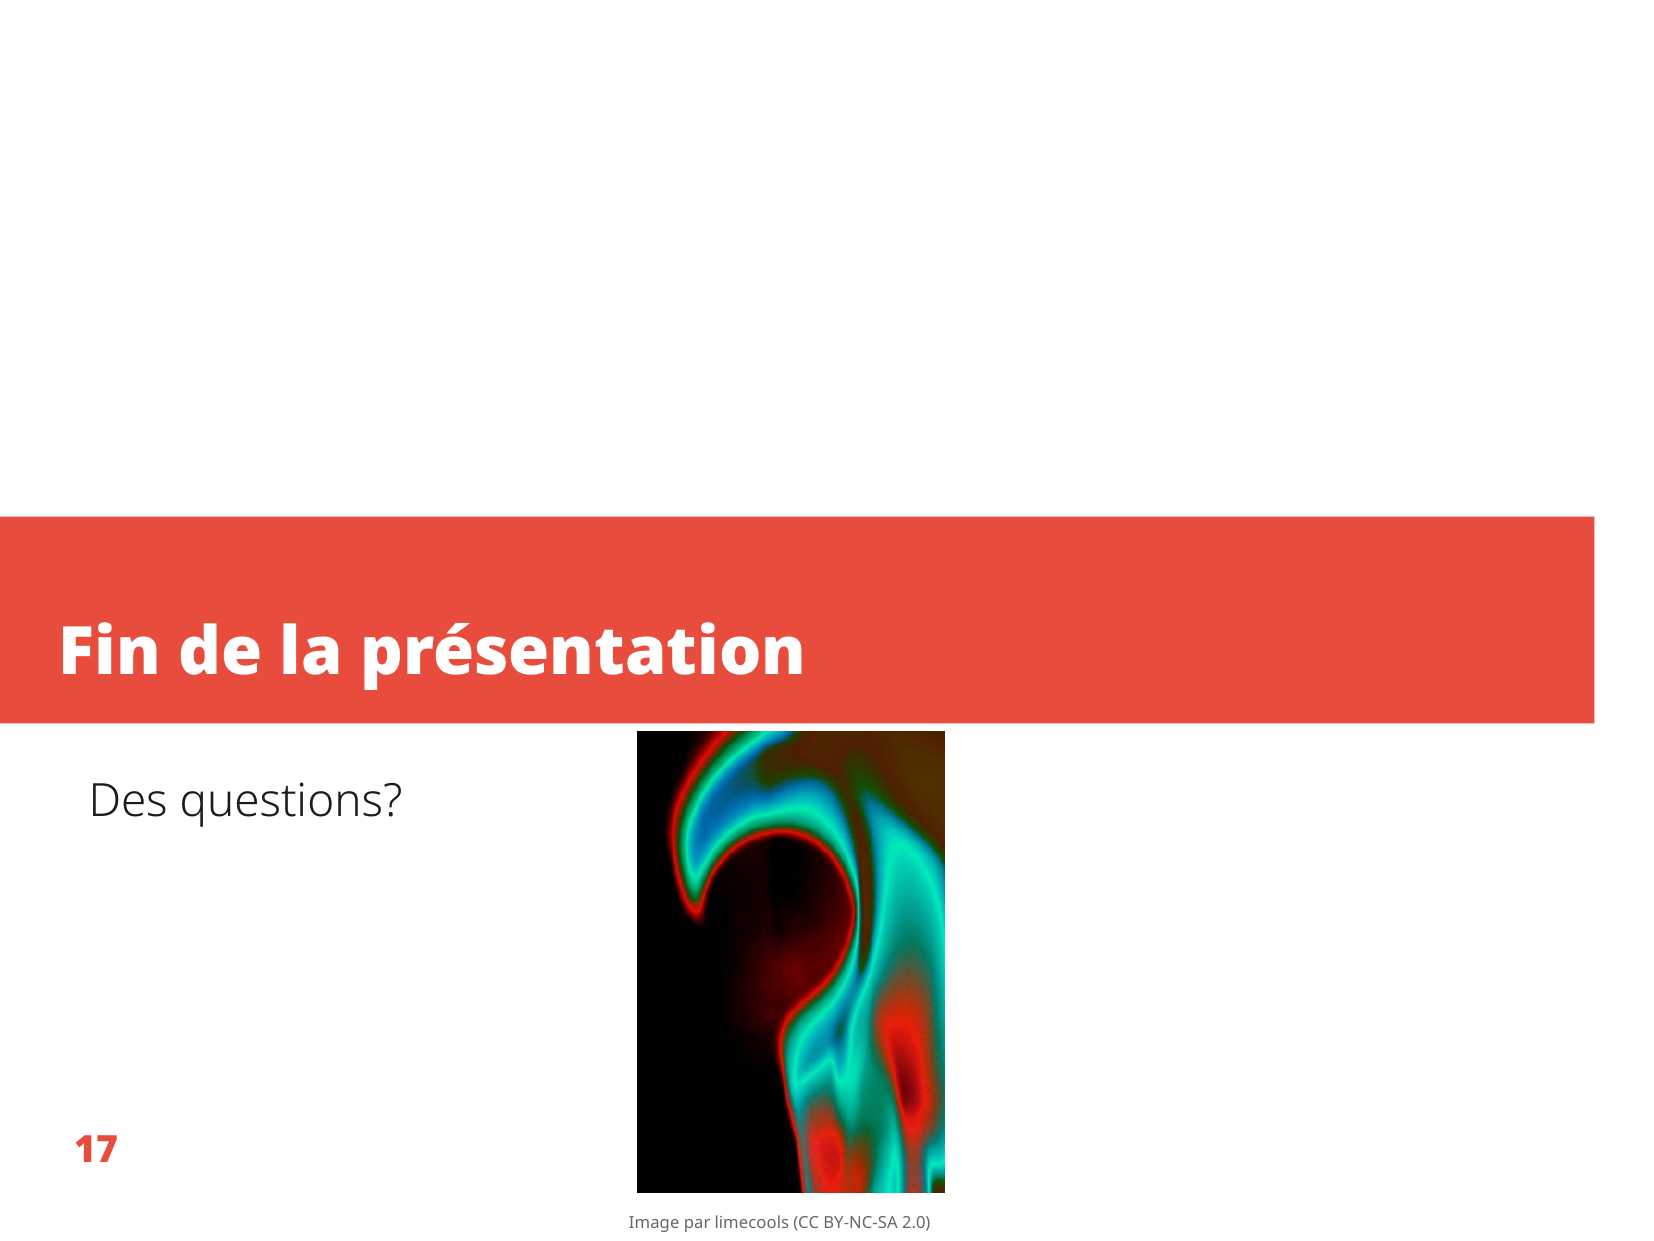

# Fin de la présentation
Des questions?
17
Image par limecools (CC BY-NC-SA 2.0)